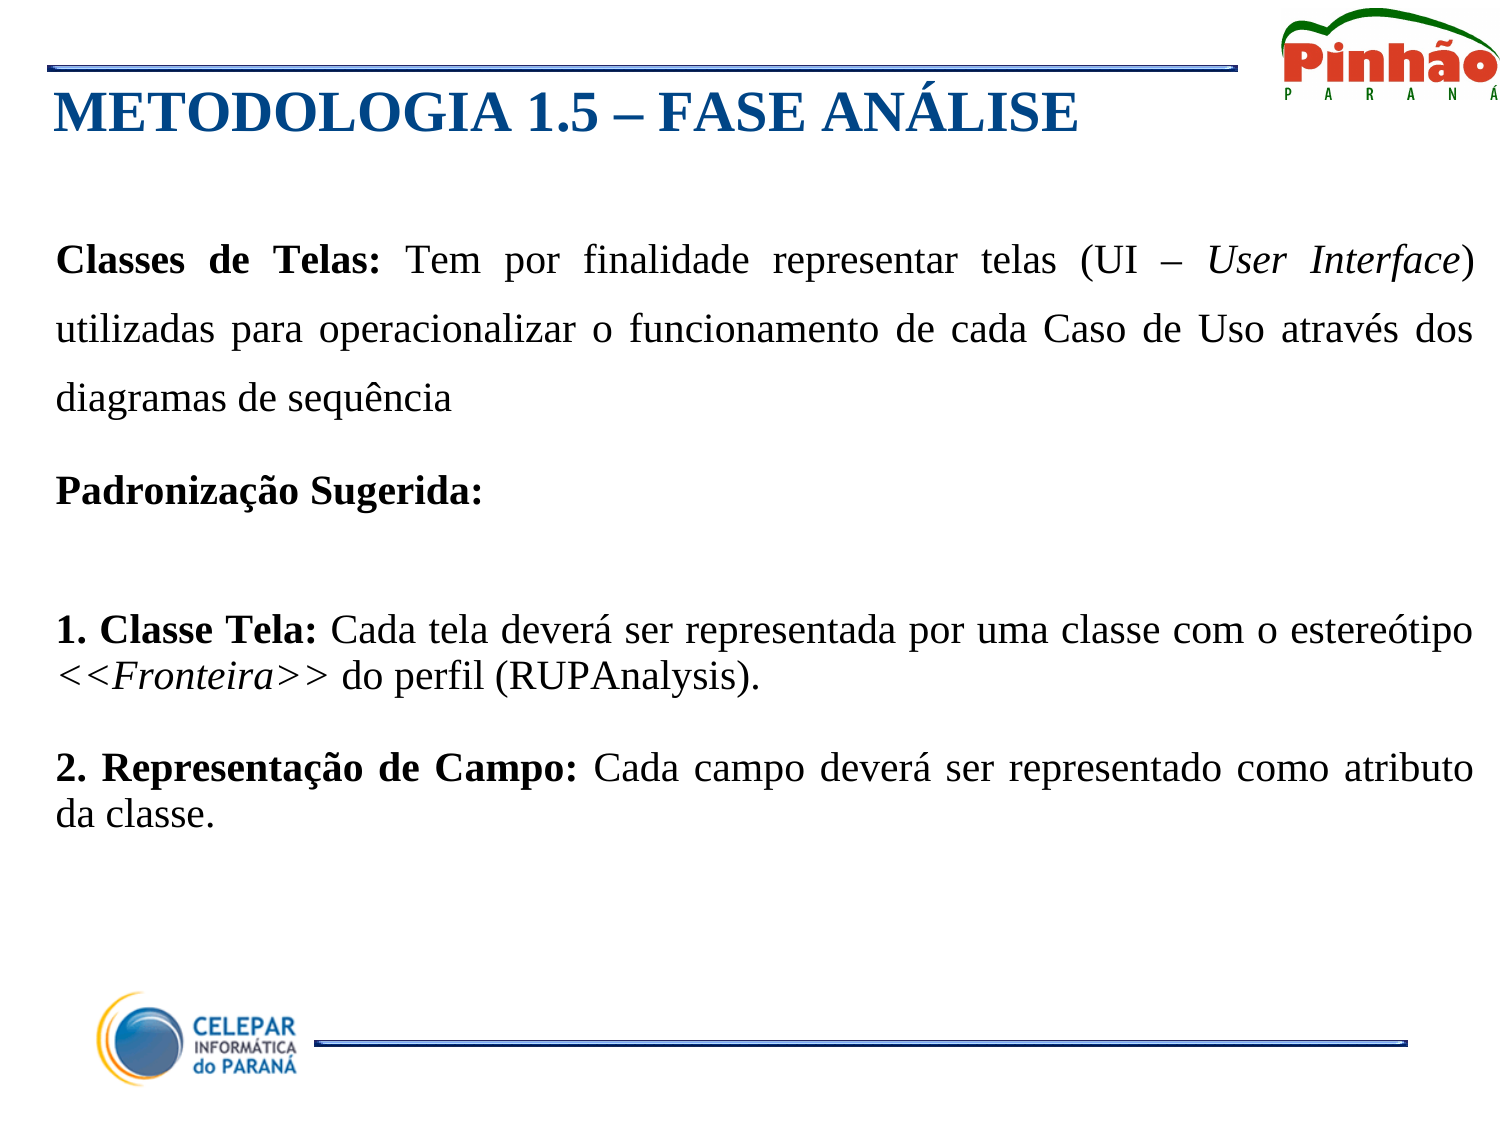

METODOLOGIA 1.5 – FASE ANÁLISE
Classes de Telas: Tem por finalidade representar telas (UI – User Interface) utilizadas para operacionalizar o funcionamento de cada Caso de Uso através dos diagramas de sequência
Padronização Sugerida:
1. Classe Tela: Cada tela deverá ser representada por uma classe com o estereótipo <<Fronteira>> do perfil (RUPAnalysis).
2. Representação de Campo: Cada campo deverá ser representado como atributo da classe.